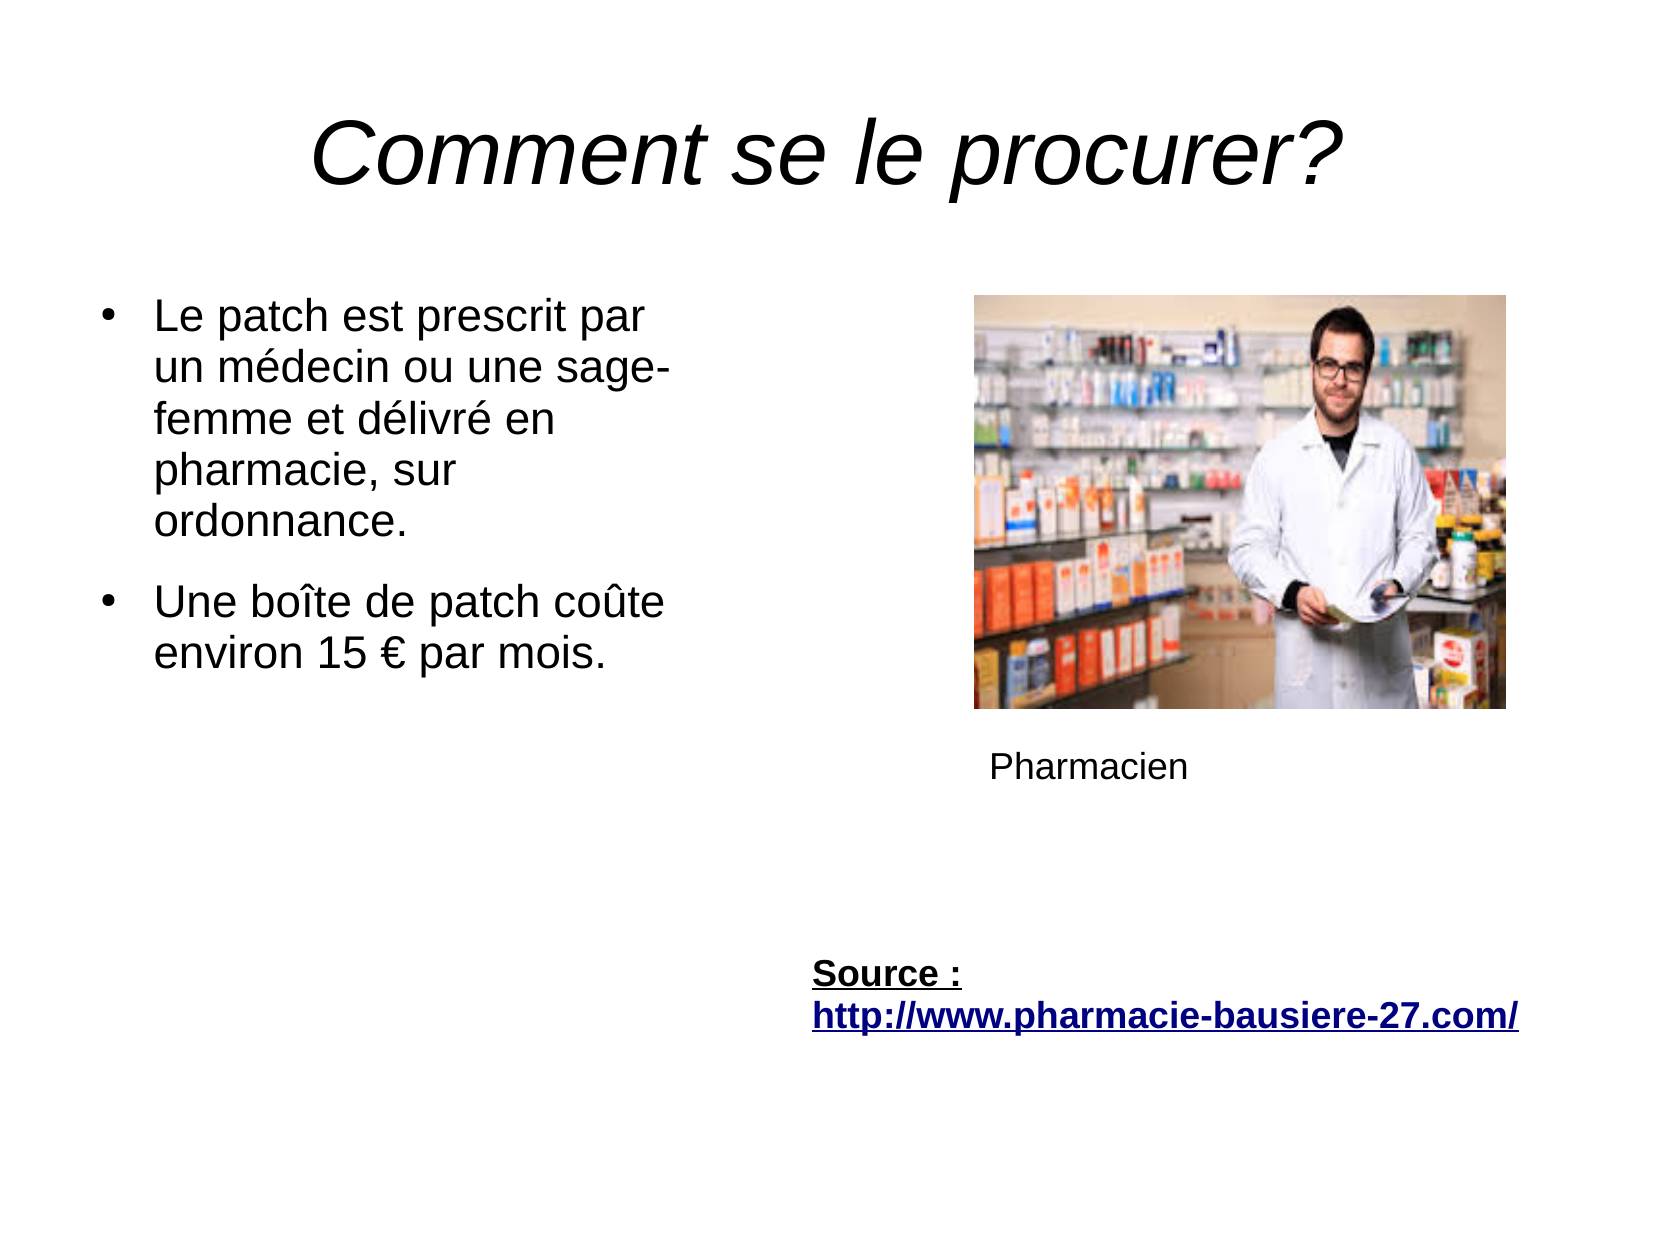

# Comment se le procurer?
Le patch est prescrit par un médecin ou une sage-femme et délivré en pharmacie, sur ordonnance.
Une boîte de patch coûte environ 15 € par mois.
Pharmacien
Source :
http://www.pharmacie-bausiere-27.com/